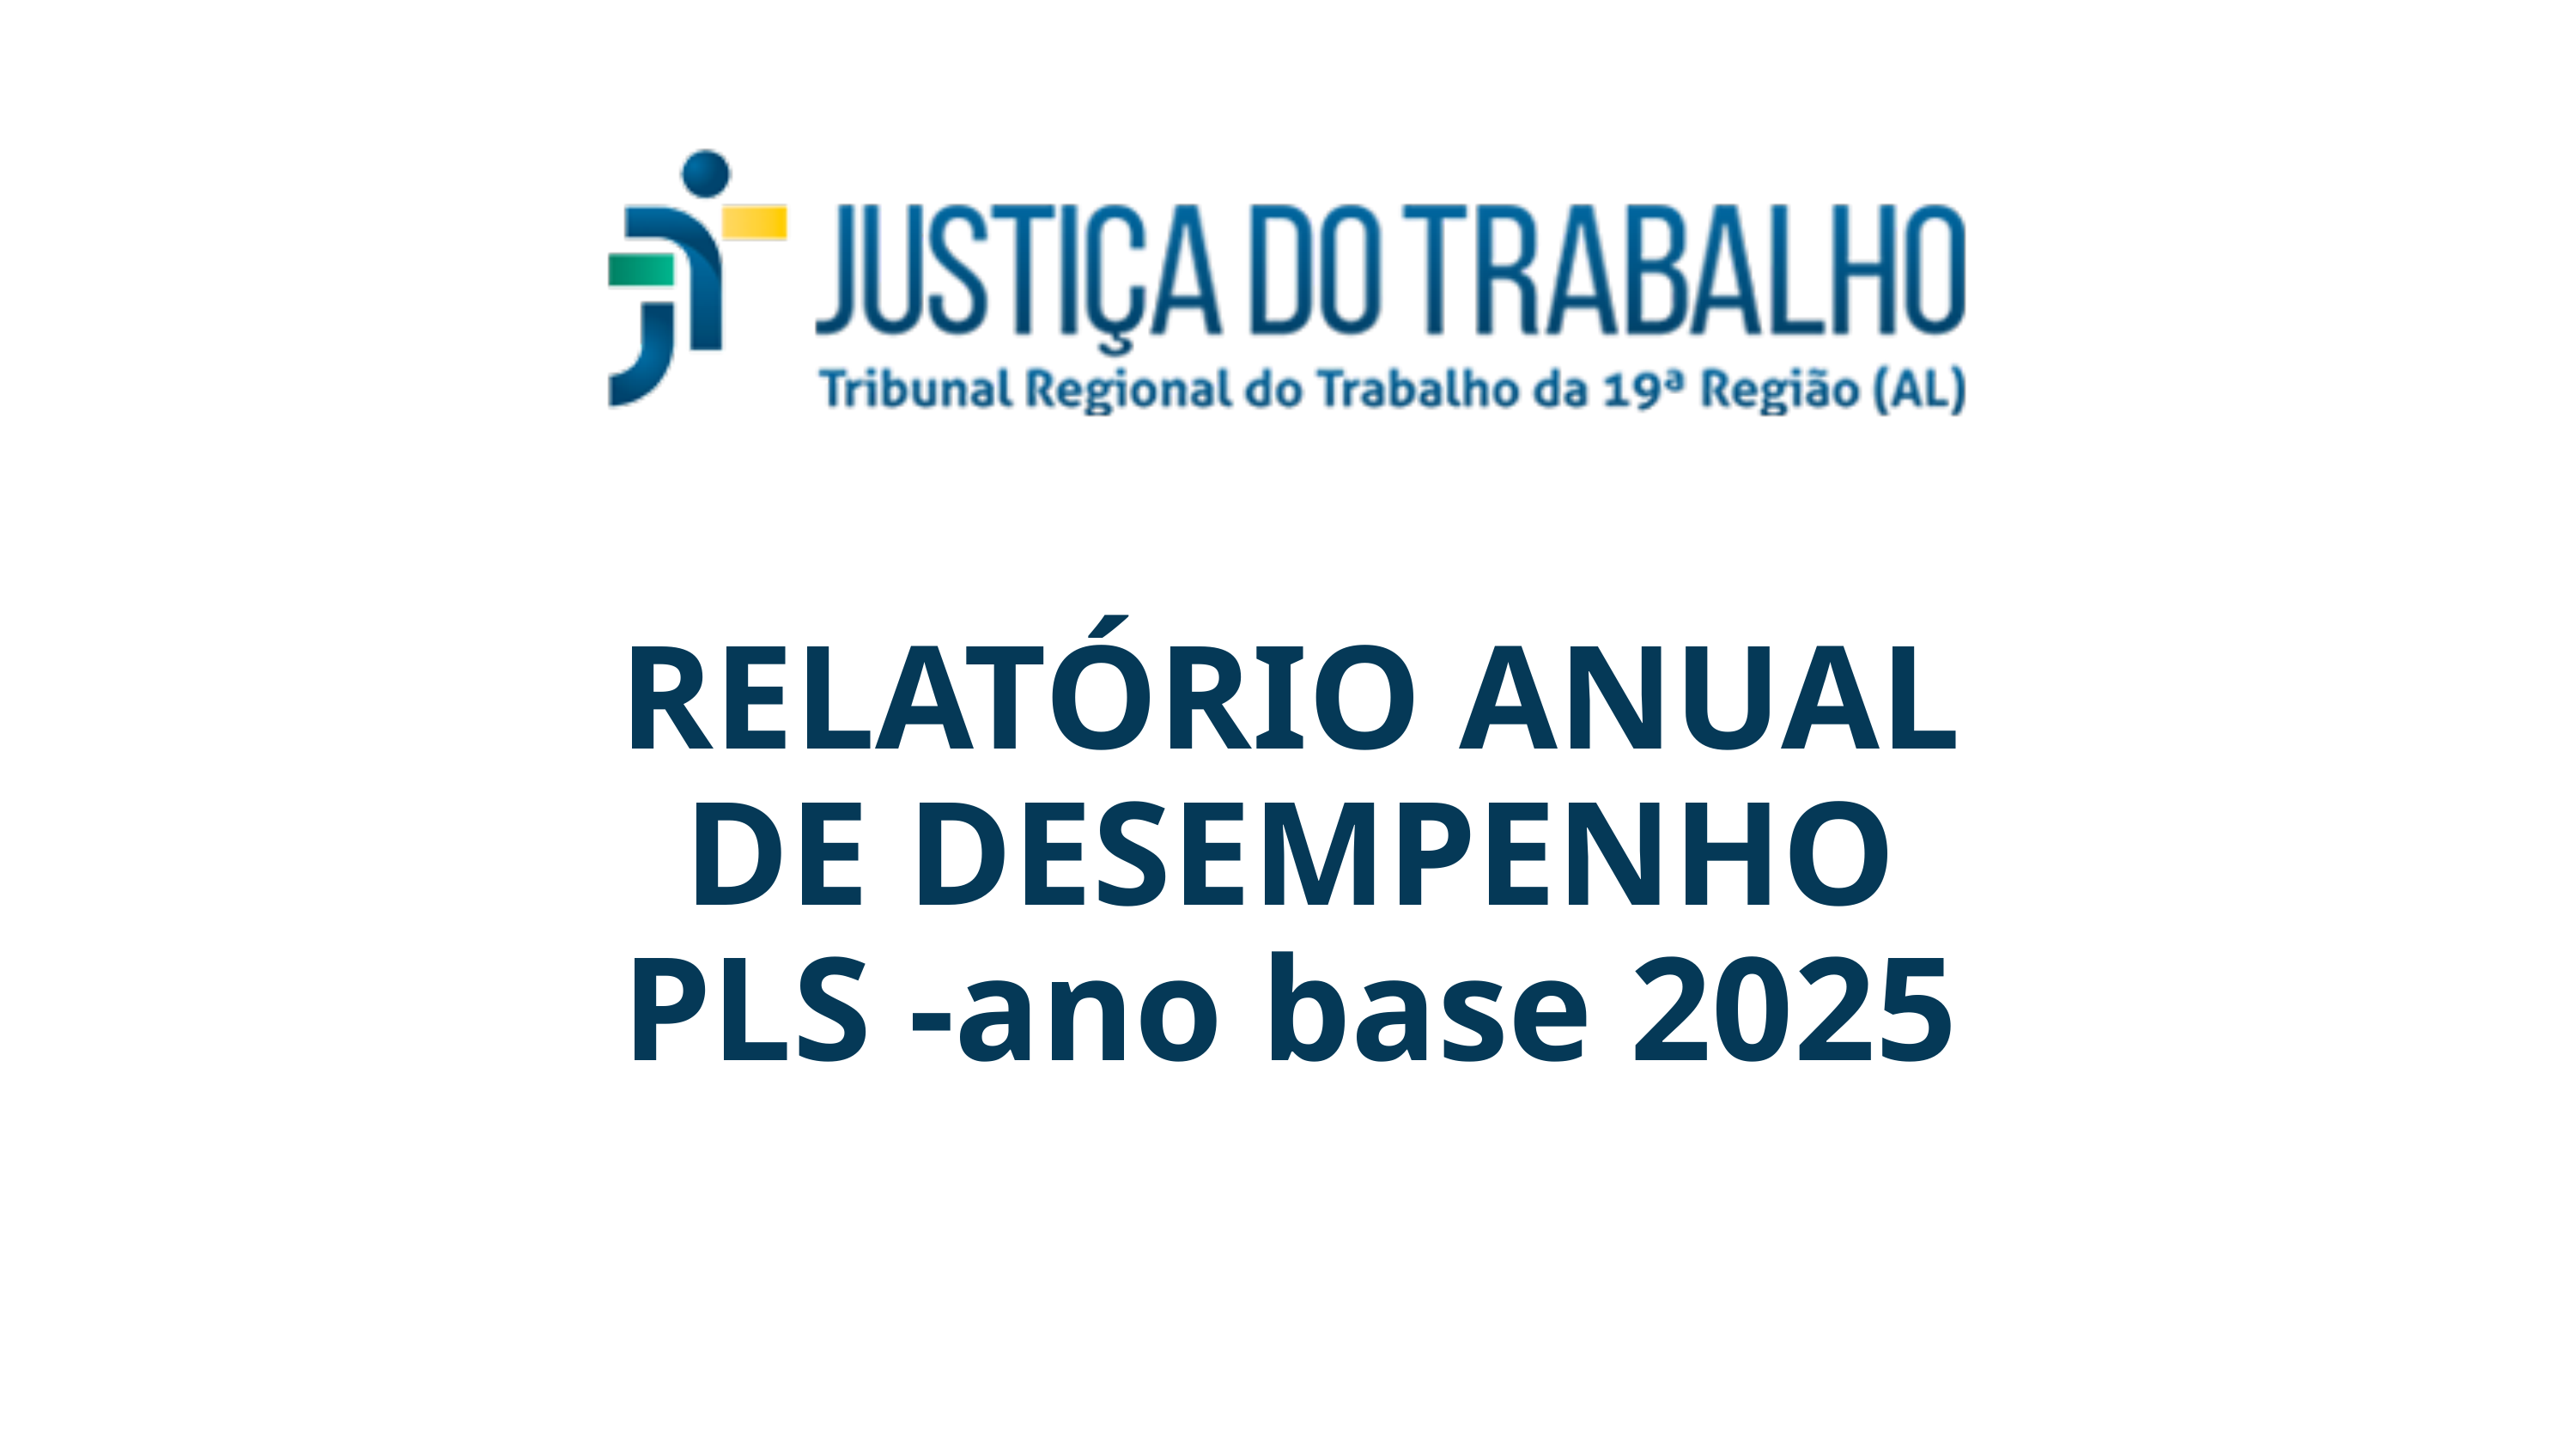

RELATÓRIO ANUAL DE DESEMPENHO PLS -ano base 2025